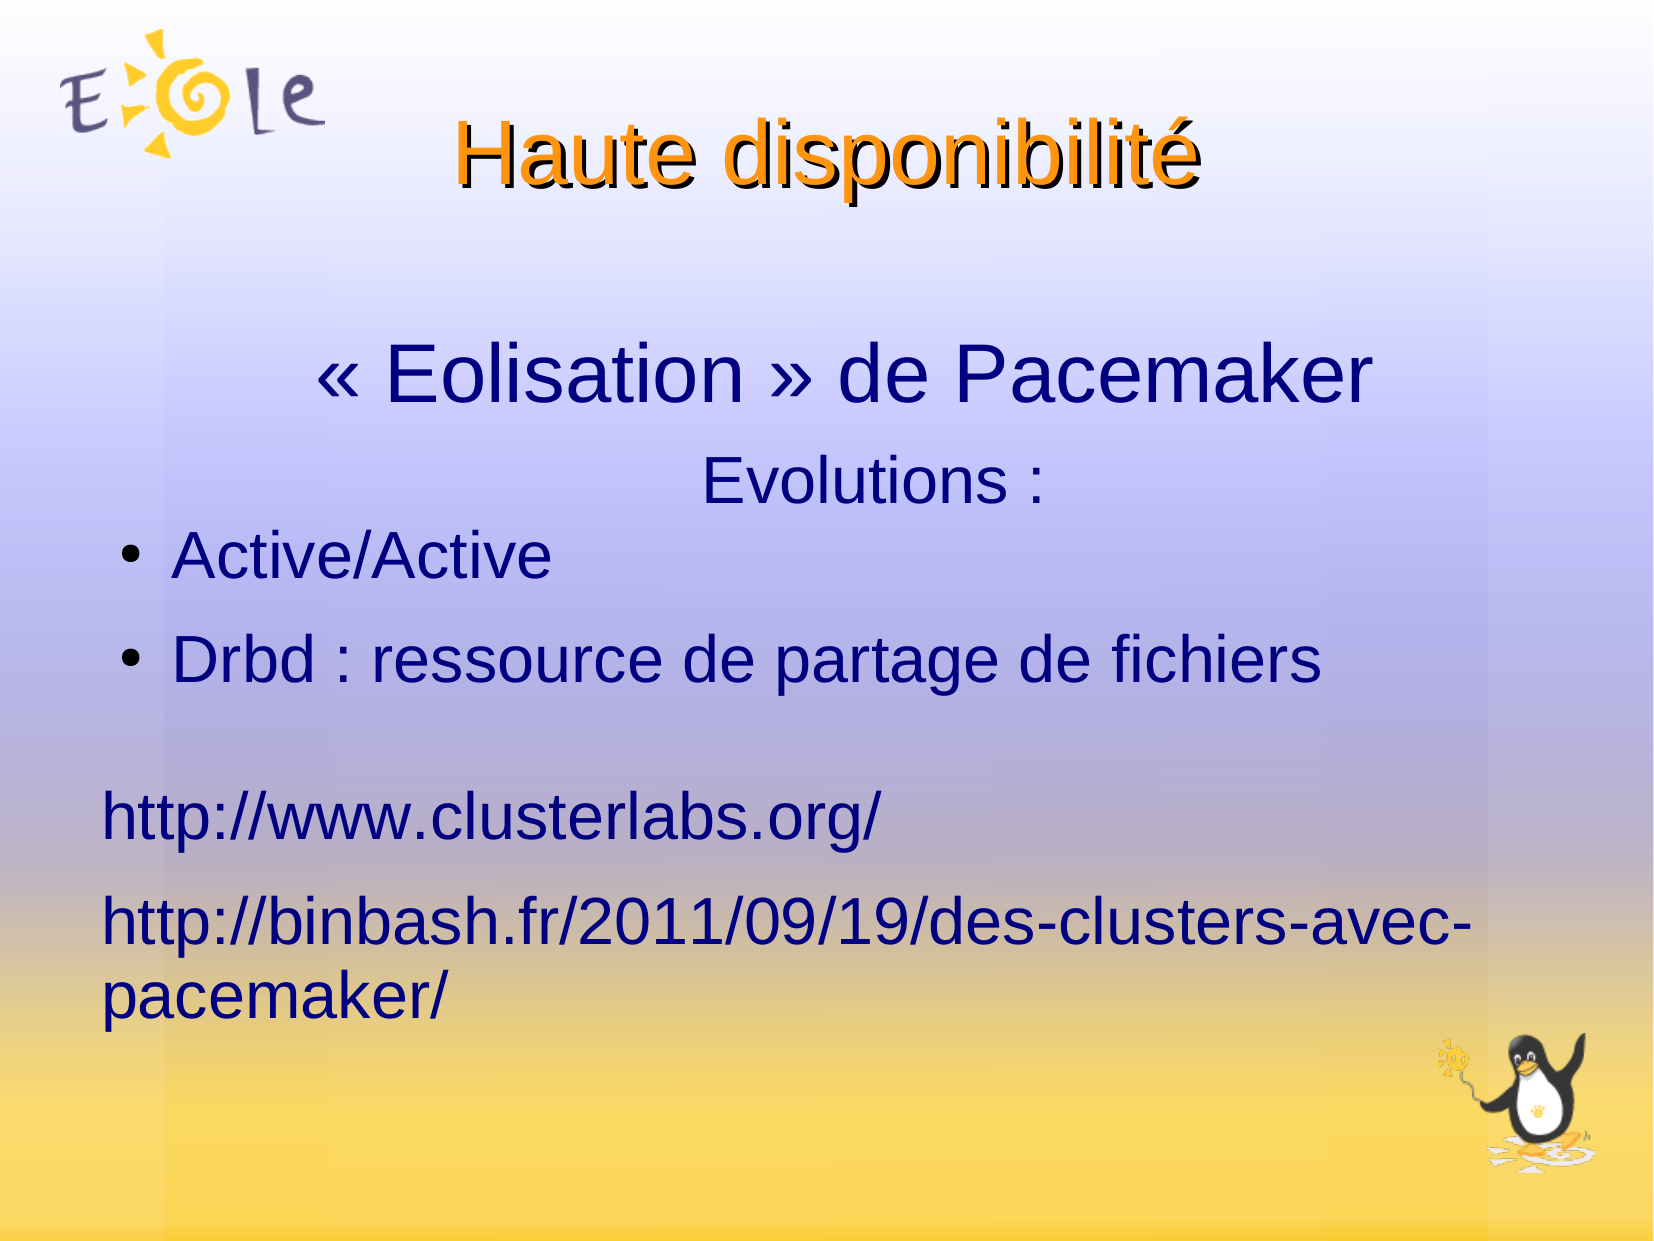

# Haute disponibilité
« Eolisation » de Pacemaker
Evolutions :
Active/Active
Drbd : ressource de partage de fichiers
http://www.clusterlabs.org/
http://binbash.fr/2011/09/19/des-clusters-avec-pacemaker/